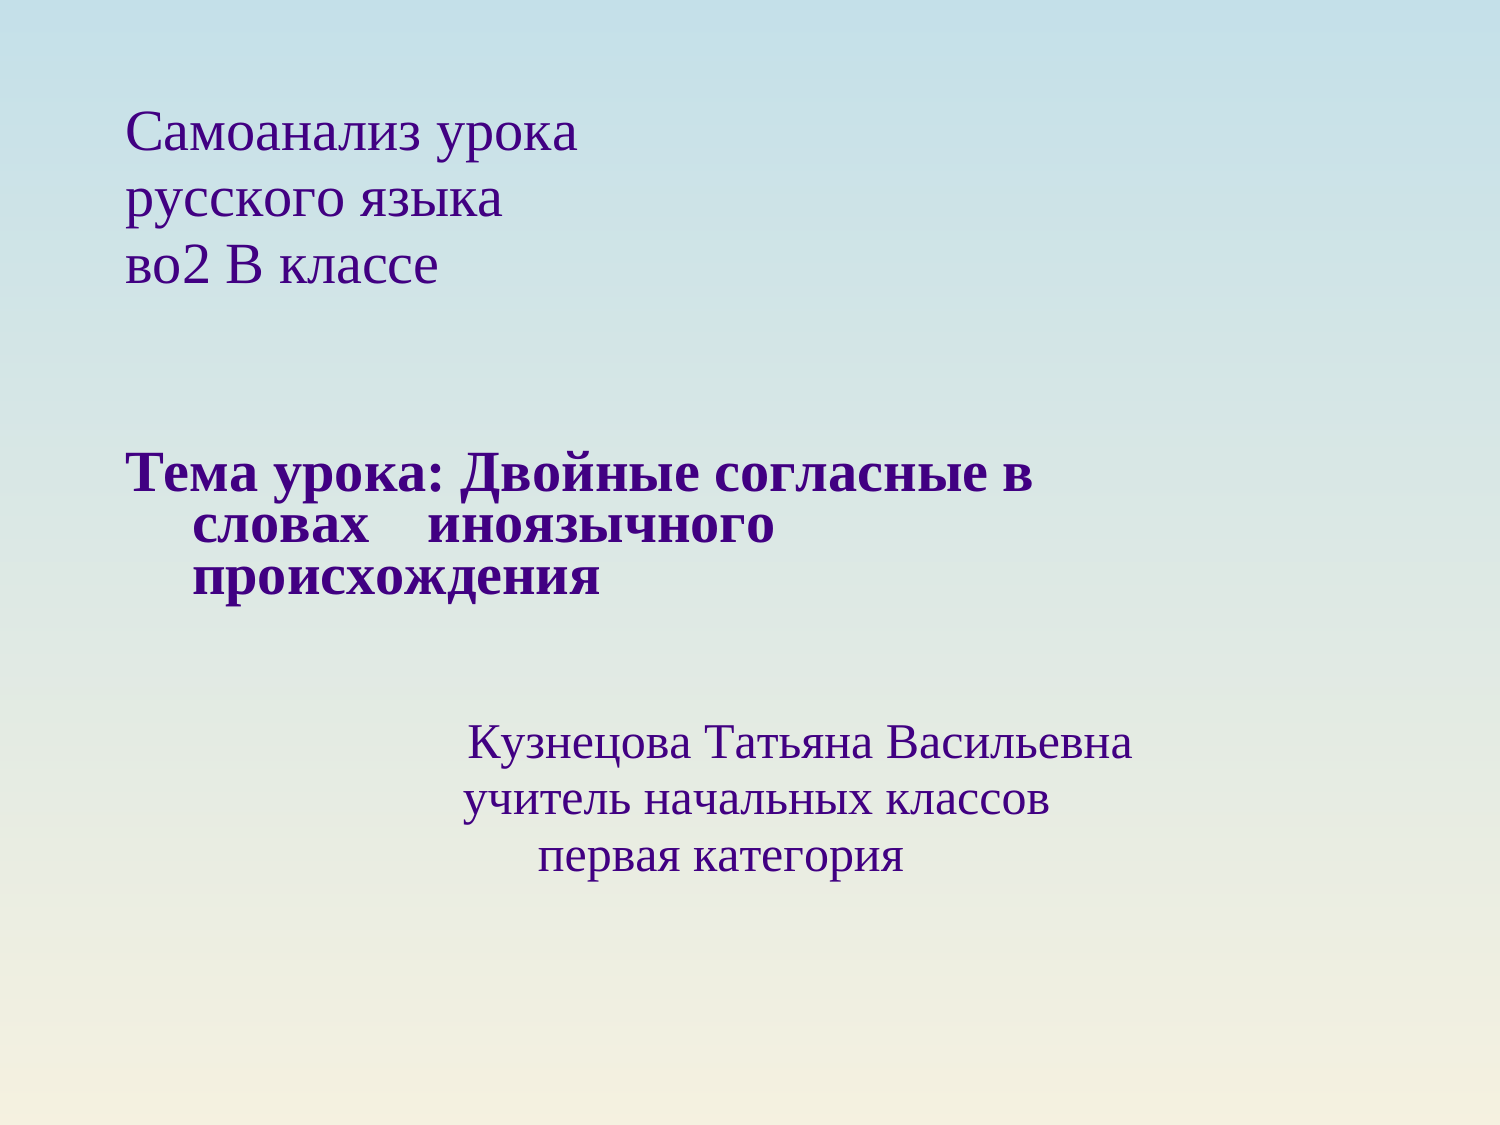

# Самоанализ урока
русского языка
во2 В классе
Тема урока: Двойные согласные в словах иноязычного происхождения
 Кузнецова Татьяна Васильевна
 учитель начальных классов
 первая категория